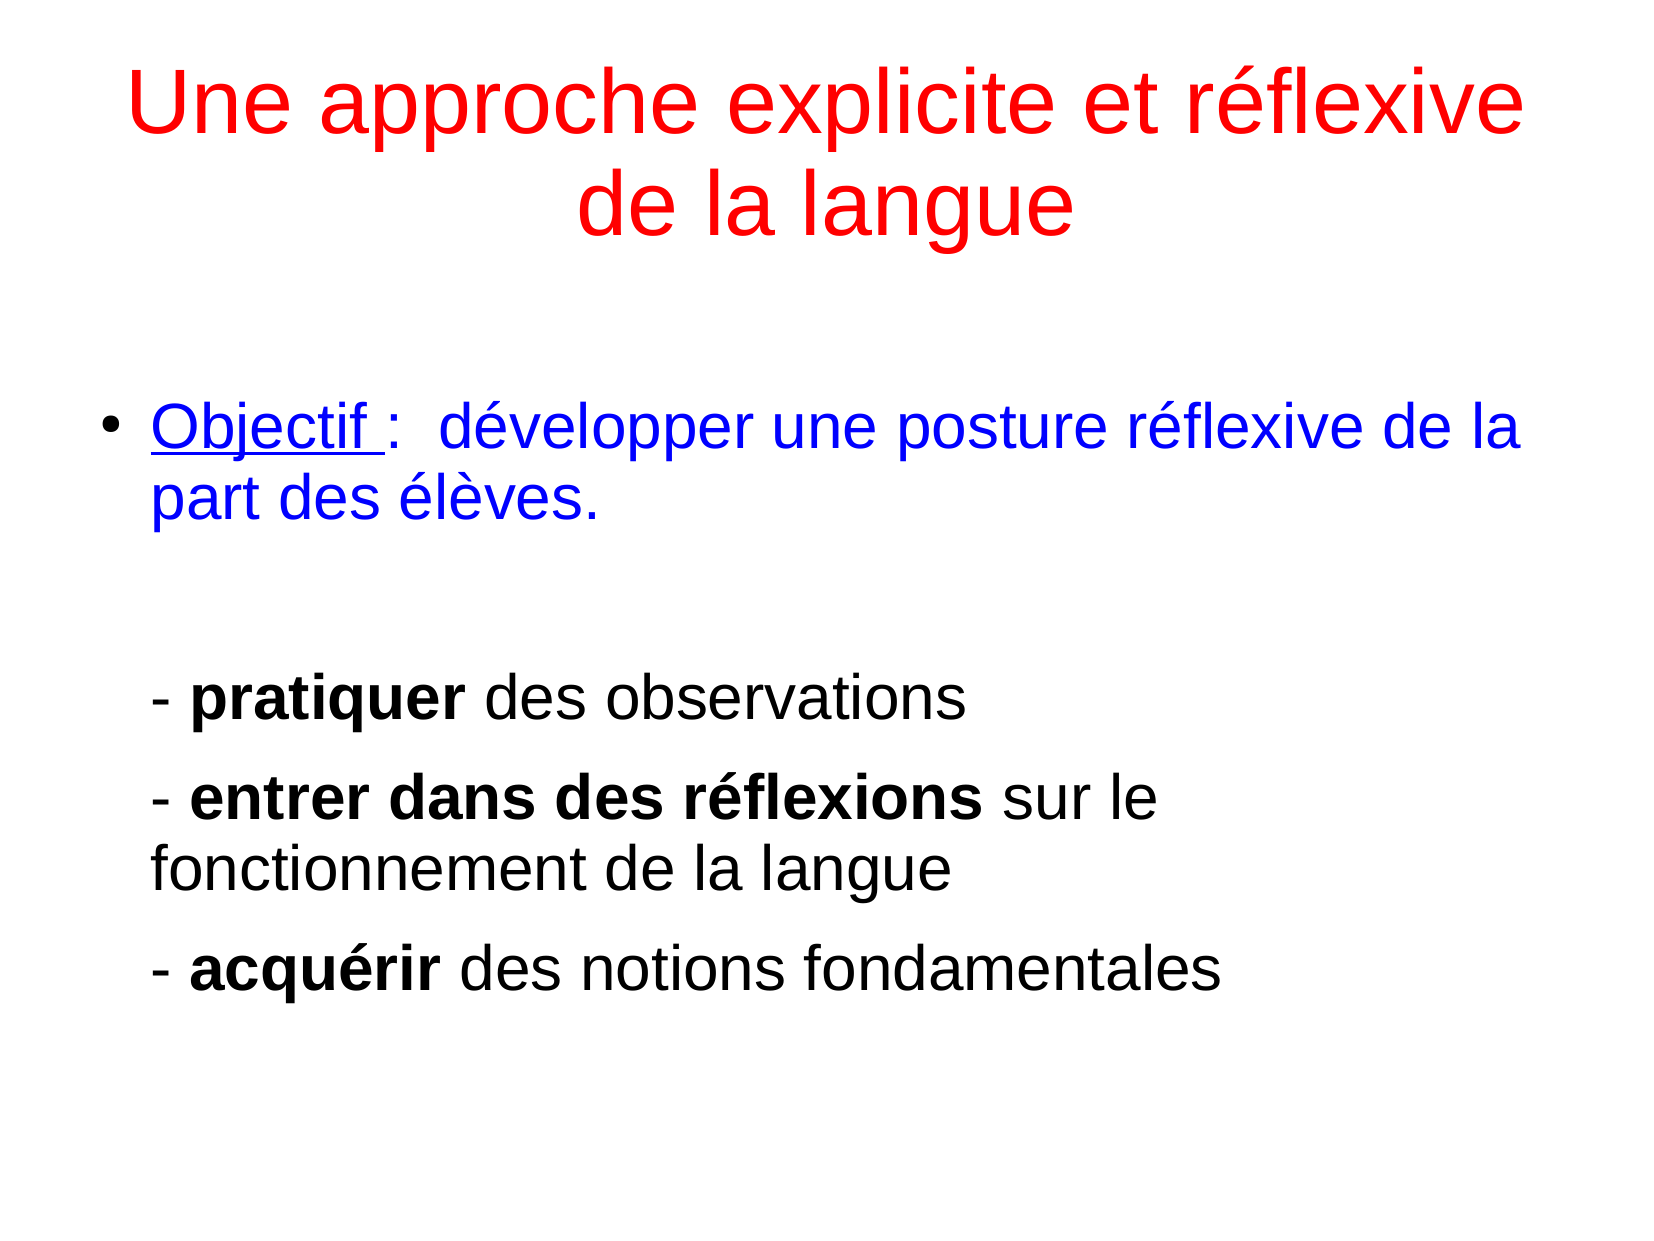

# Une approche explicite et réflexive de la langue
Objectif : développer une posture réflexive de la part des élèves.
- pratiquer des observations
- entrer dans des réflexions sur le fonctionnement de la langue
- acquérir des notions fondamentales